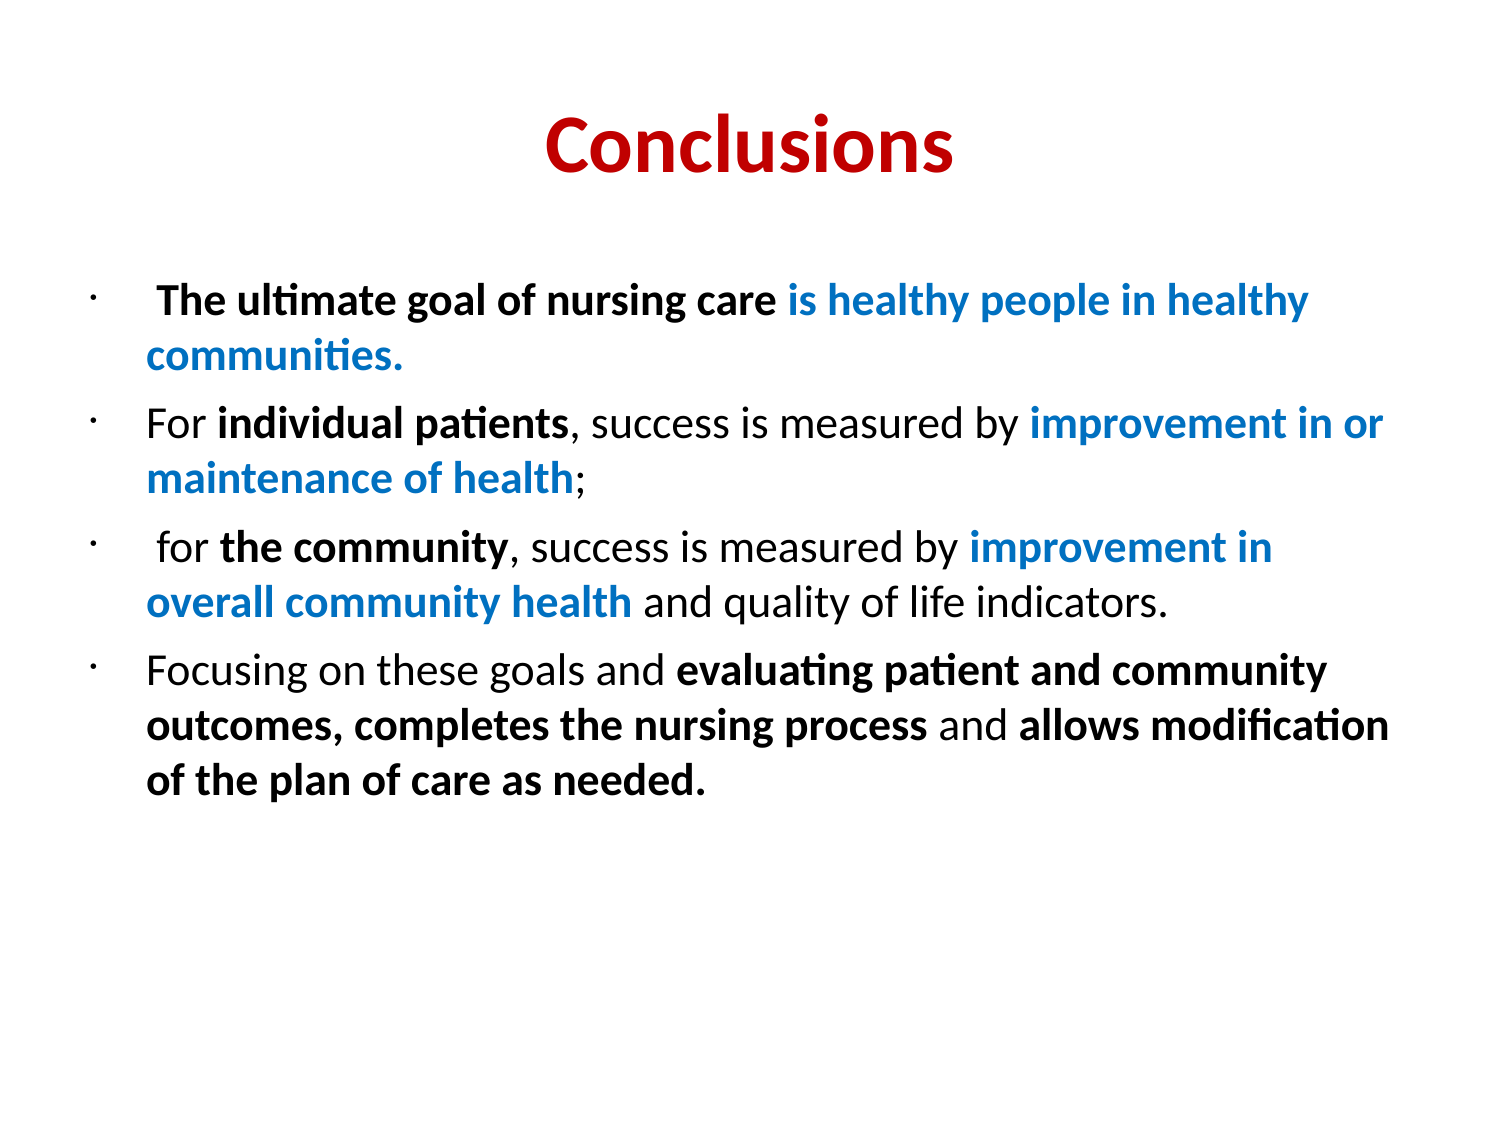

# Conclusions
 The ultimate goal of nursing care is healthy people in healthy communities.
For individual patients, success is measured by improvement in or maintenance of health;
 for the community, success is measured by improvement in overall community health and quality of life indicators.
Focusing on these goals and evaluating patient and community outcomes, completes the nursing process and allows modification of the plan of care as needed.